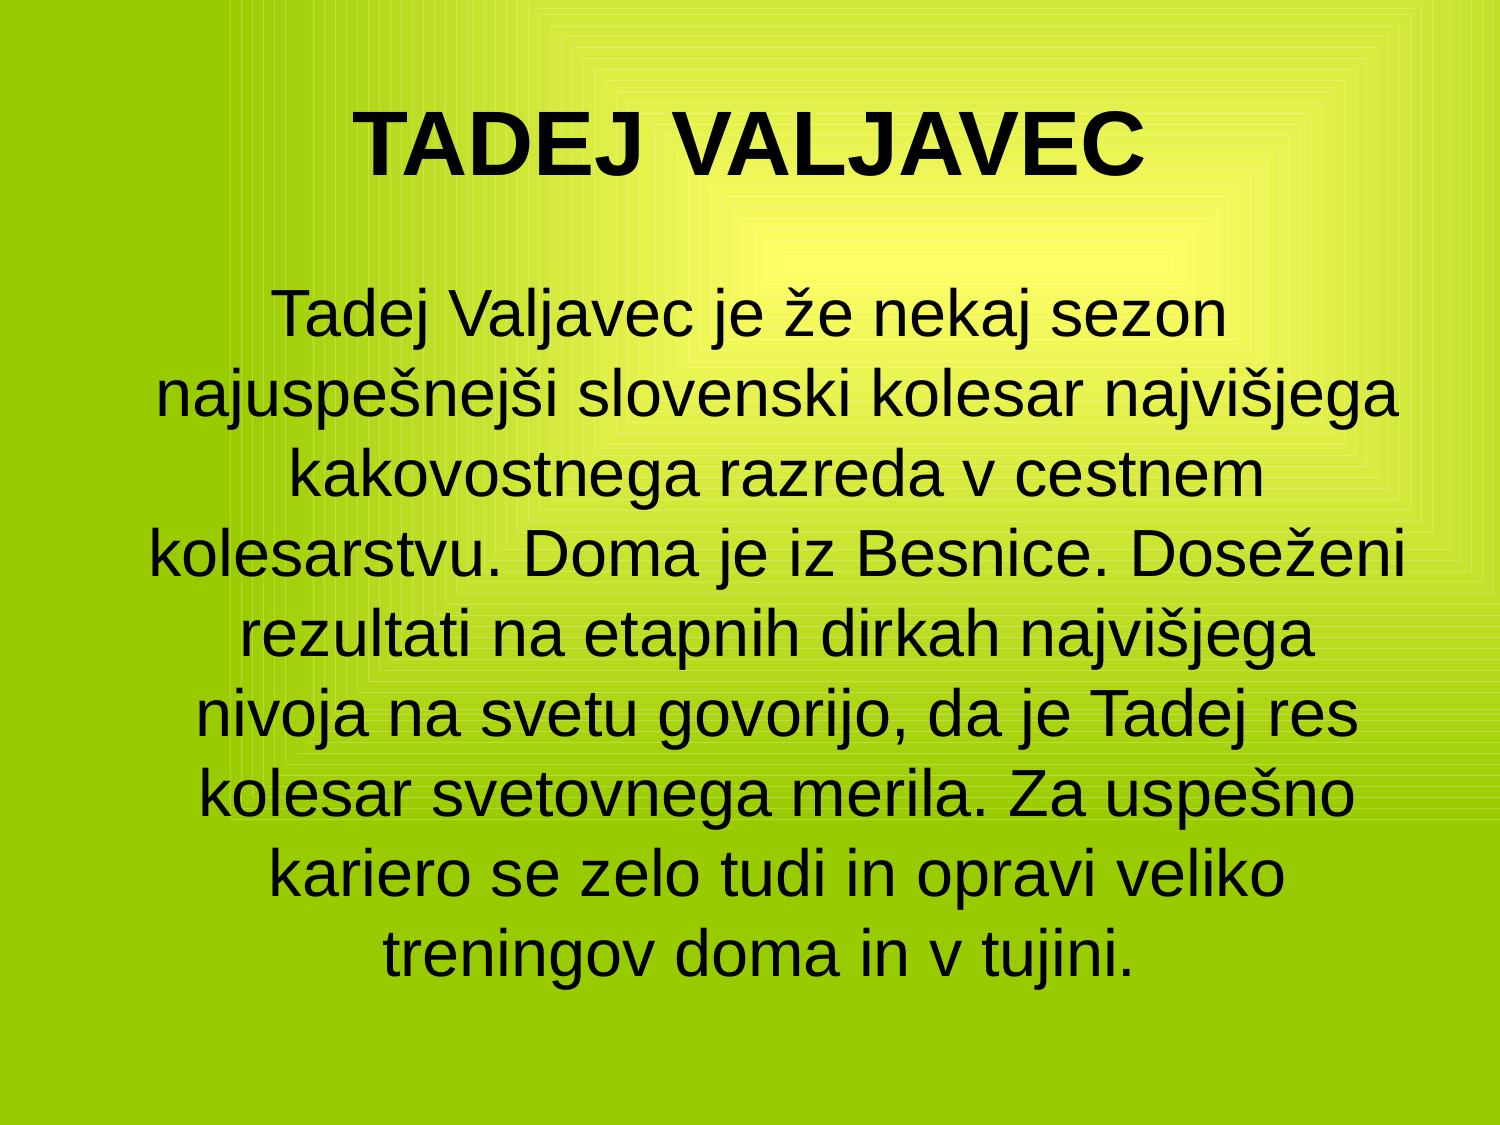

# TADEJ VALJAVEC
Tadej Valjavec je že nekaj sezon najuspešnejši slovenski kolesar najvišjega kakovostnega razreda v cestnem kolesarstvu. Doma je iz Besnice. Doseženi rezultati na etapnih dirkah najvišjega nivoja na svetu govorijo, da je Tadej res kolesar svetovnega merila. Za uspešno kariero se zelo tudi in opravi veliko treningov doma in v tujini.